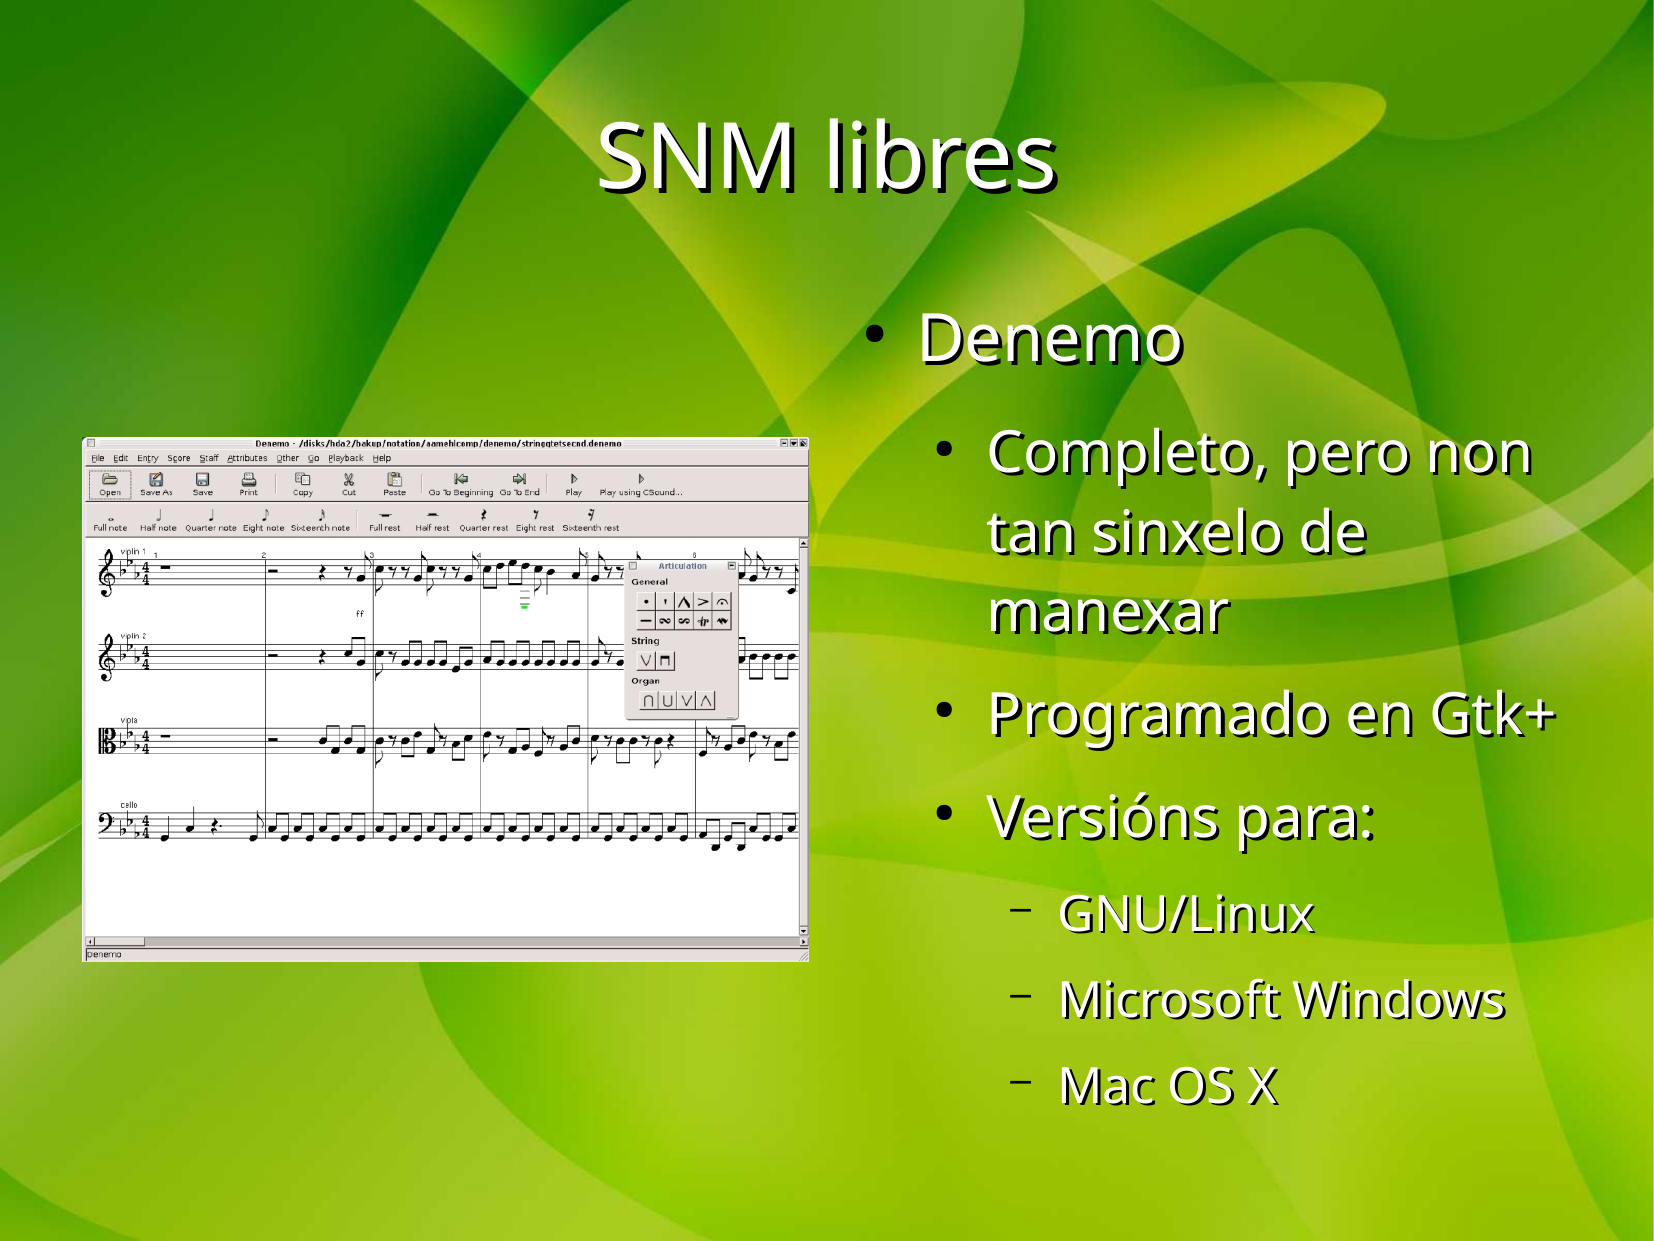

# SNM libres
Denemo
Completo, pero non tan sinxelo de manexar
Programado en Gtk+
Versións para:
GNU/Linux
Microsoft Windows
Mac OS X